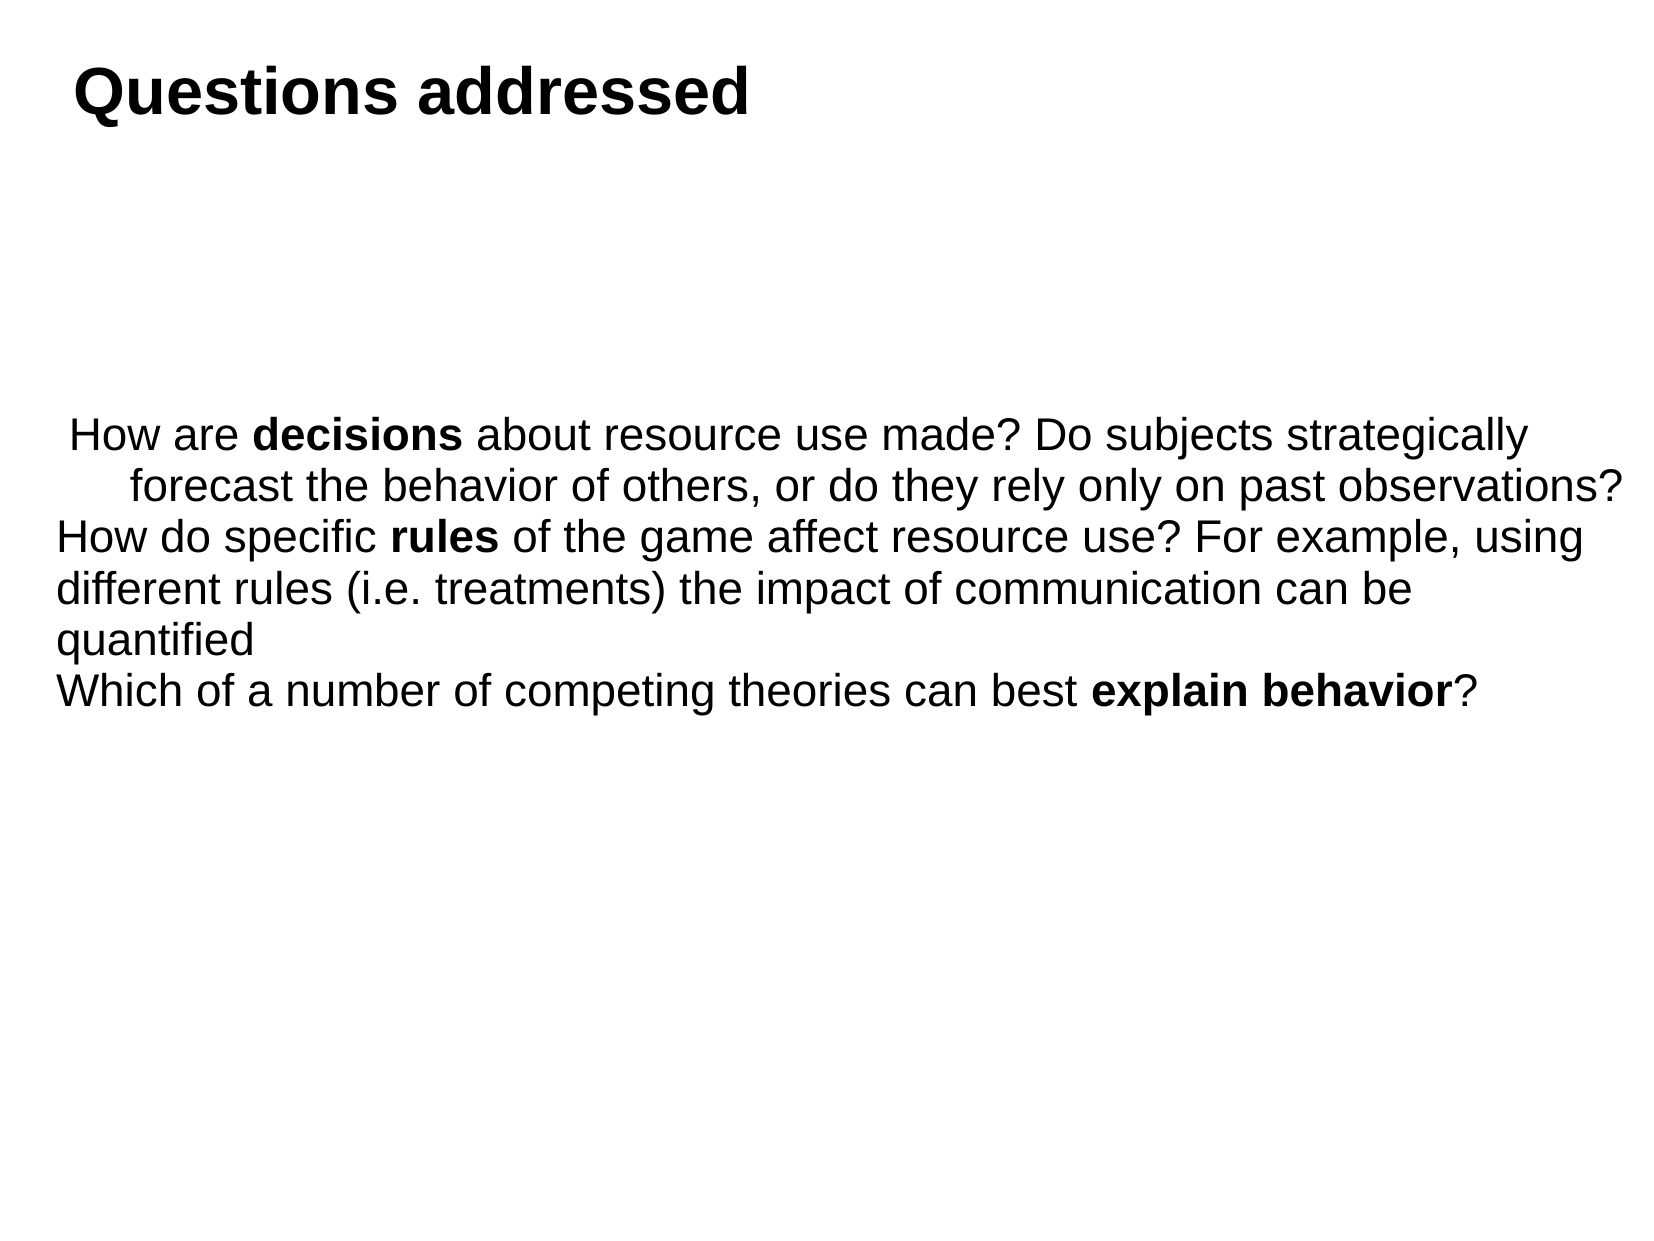

Questions addressed
 How are decisions about resource use made? Do subjects strategically 		forecast the behavior of others, or do they rely only on past observations?
How do specific rules of the game affect resource use? For example, using 	different rules (i.e. treatments) the impact of communication can be 			quantified
Which of a number of competing theories can best explain behavior?